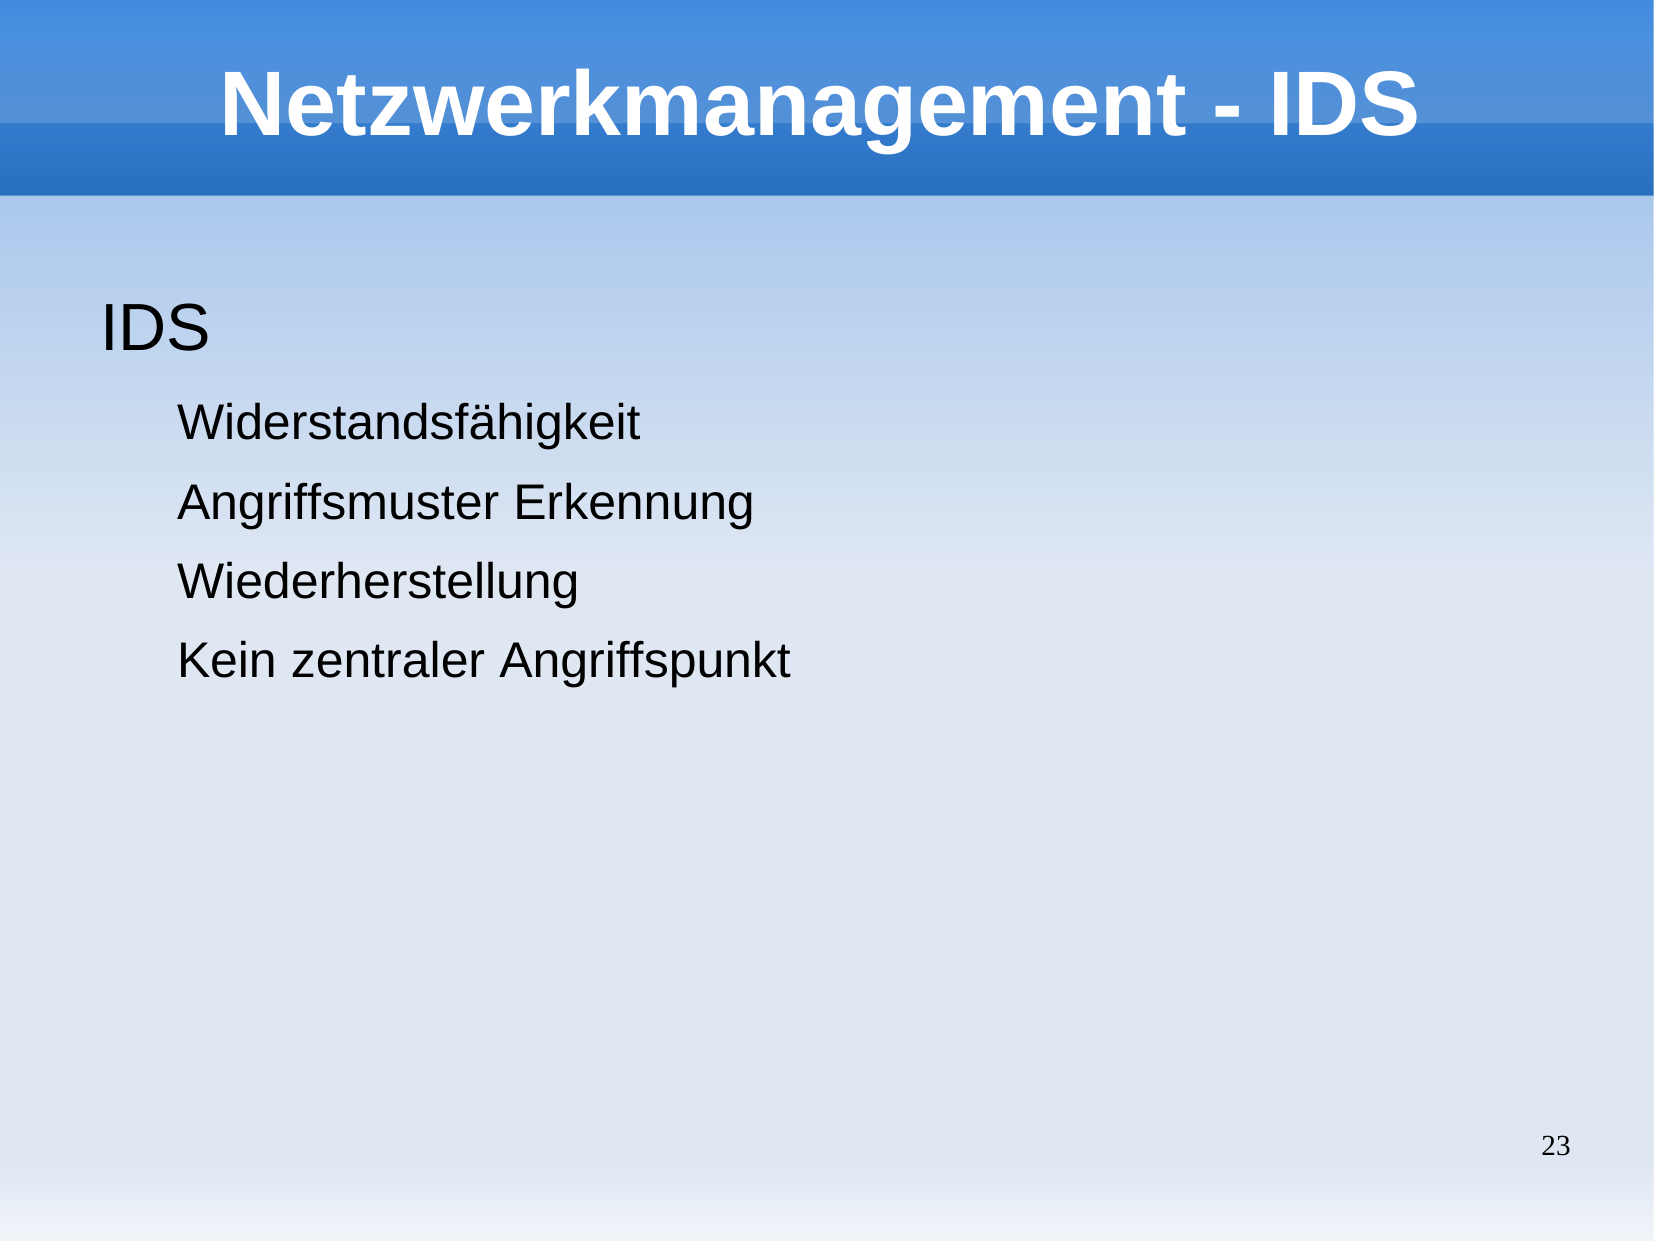

# Netzwerkmanagement - IDS
IDS
Widerstandsfähigkeit
Angriffsmuster Erkennung
Wiederherstellung
Kein zentraler Angriffspunkt
23